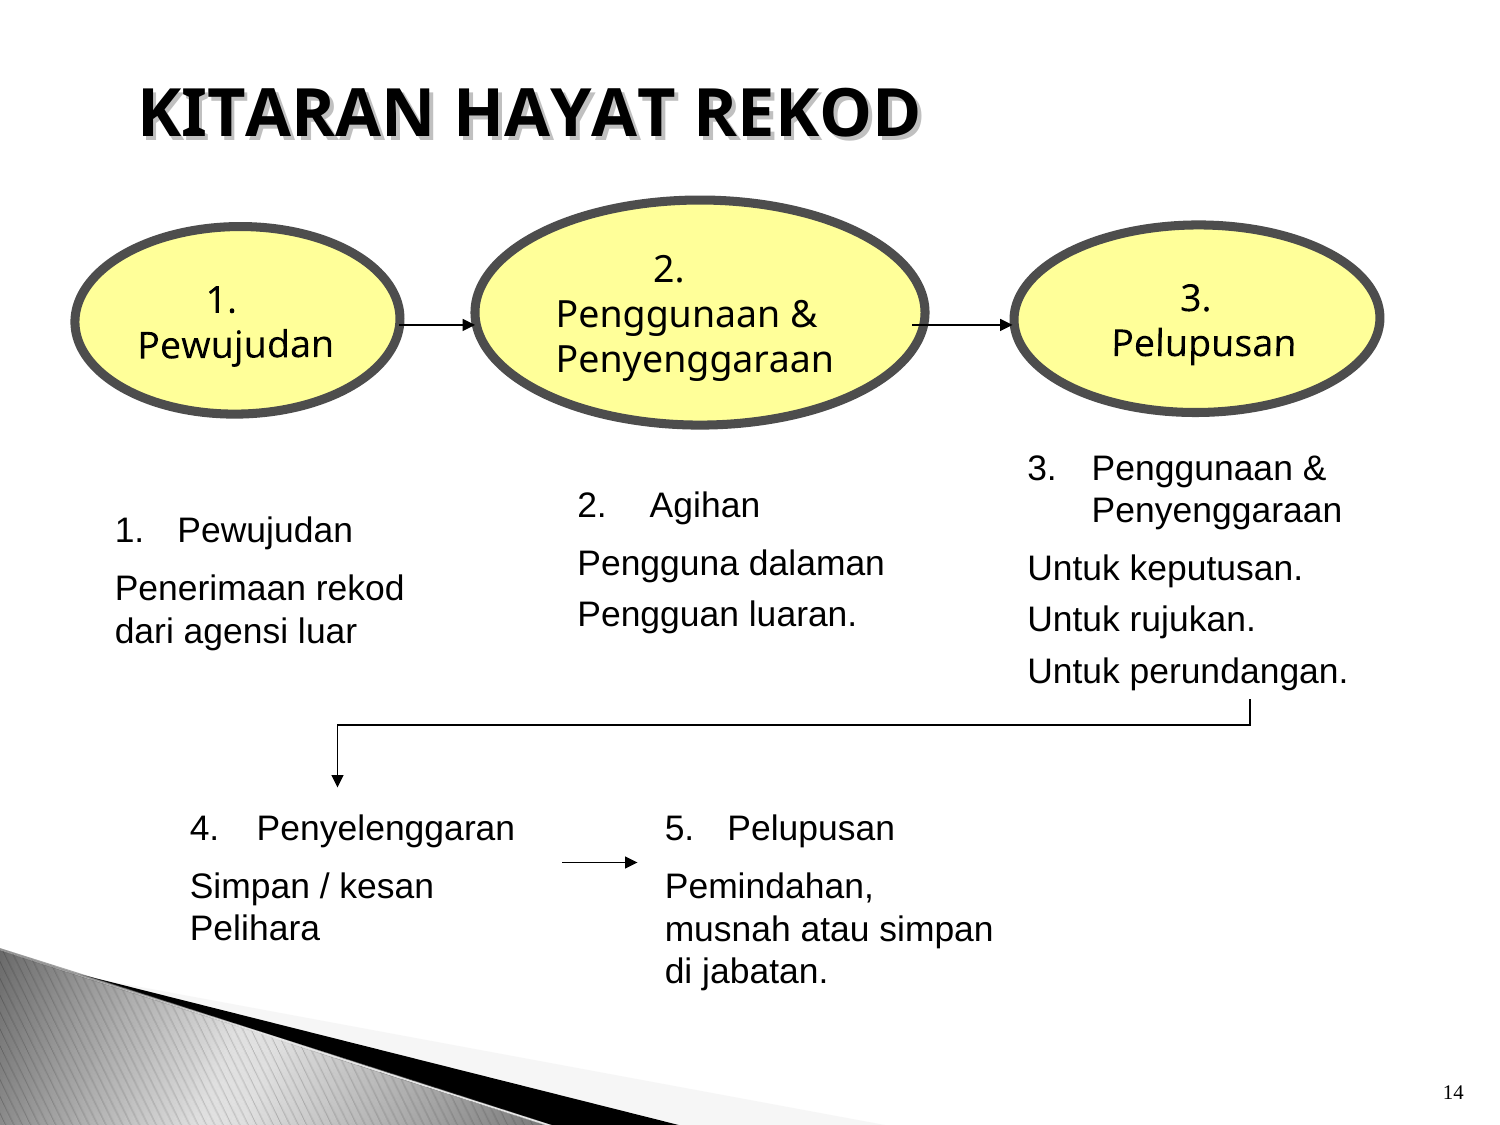

KITARAN HAYAT REKOD
 2.
Penggunaan & Penyenggaraan
 3.
 Pelupusan
 1. Pewujudan
| 3. | Penggunaan & Penyenggaraan |
| --- | --- |
| Untuk keputusan. Untuk rujukan. Untuk perundangan. | |
| 2. | Agihan |
| --- | --- |
| Pengguna dalaman Pengguan luaran. | |
| 1. | Pewujudan |
| --- | --- |
| Penerimaan rekod dari agensi luar | |
| 4. | Penyelenggaran |
| --- | --- |
| Simpan / kesan Pelihara | |
| 5. | Pelupusan |
| --- | --- |
| Pemindahan, musnah atau simpan di jabatan. | |